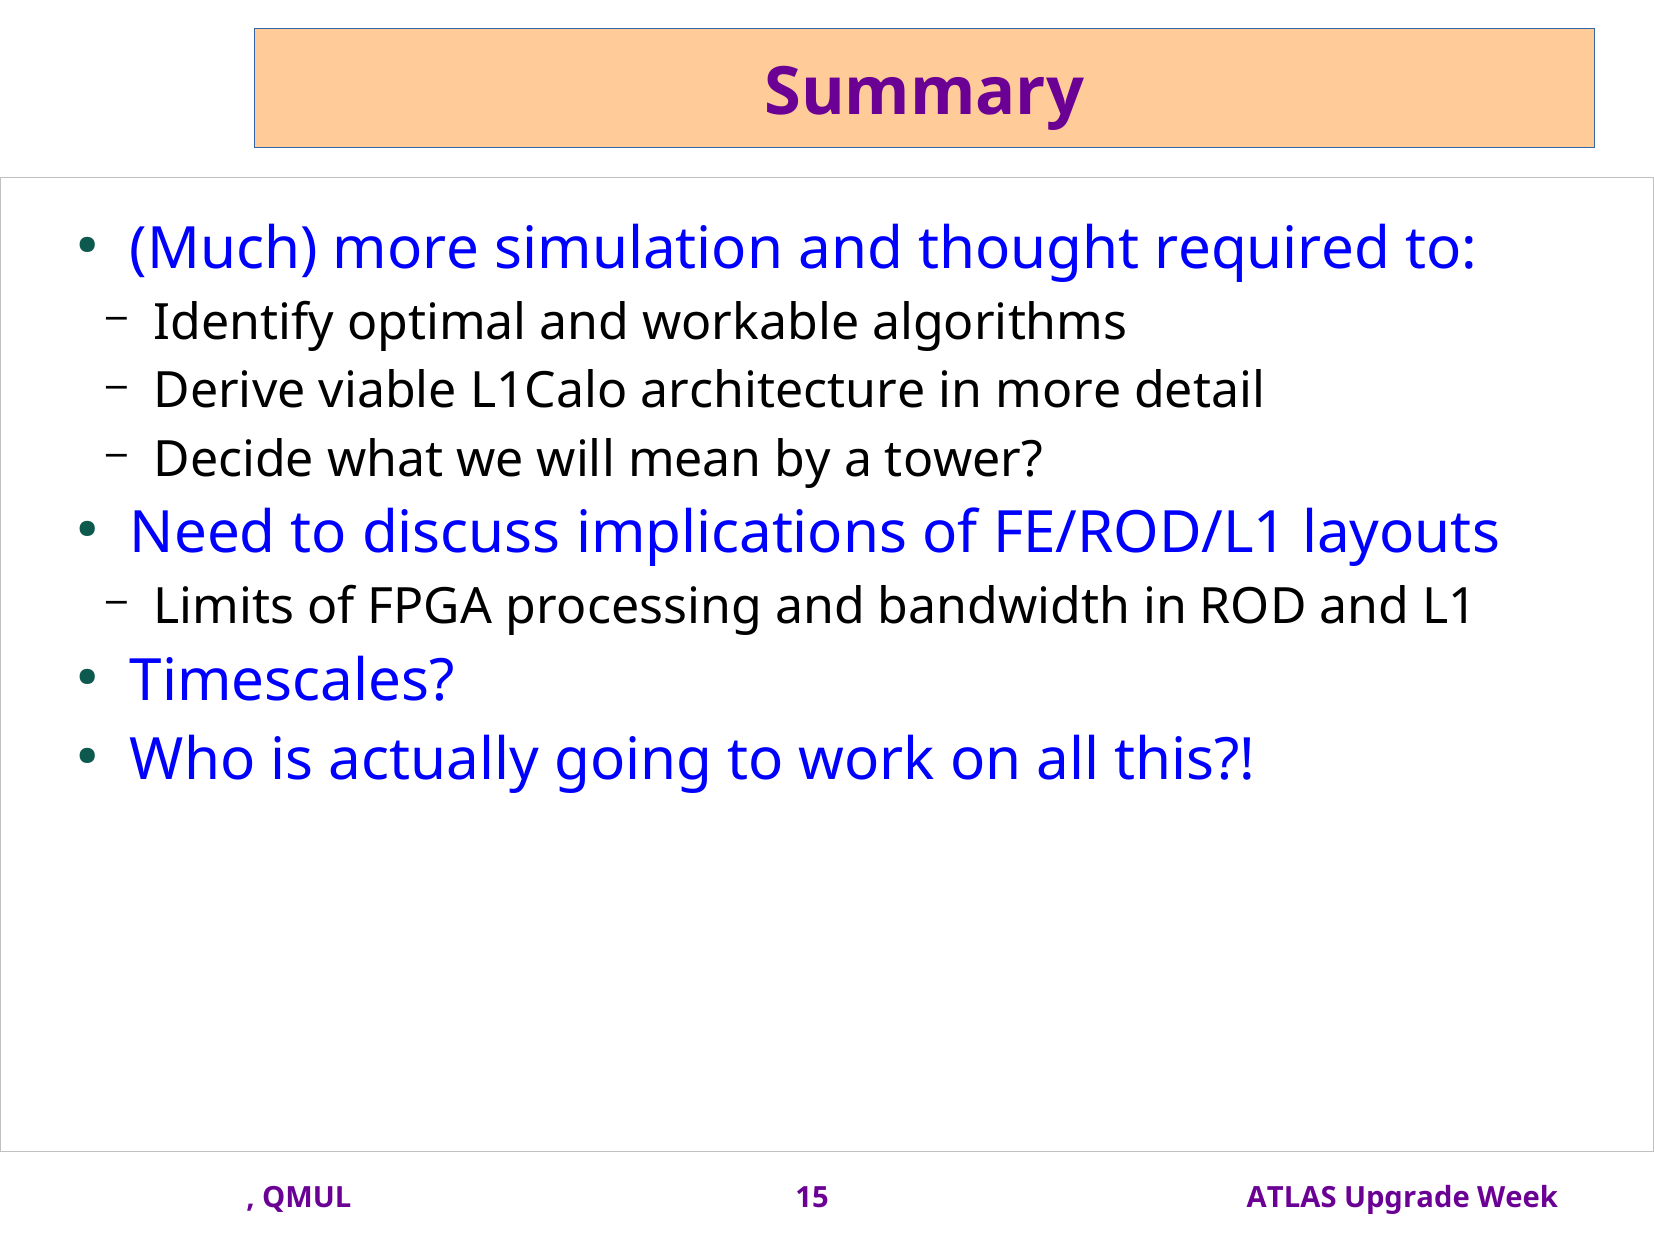

# Summary
(Much) more simulation and thought required to:
Identify optimal and workable algorithms
Derive viable L1Calo architecture in more detail
Decide what we will mean by a tower?
Need to discuss implications of FE/ROD/L1 layouts
Limits of FPGA processing and bandwidth in ROD and L1
Timescales?
Who is actually going to work on all this?!